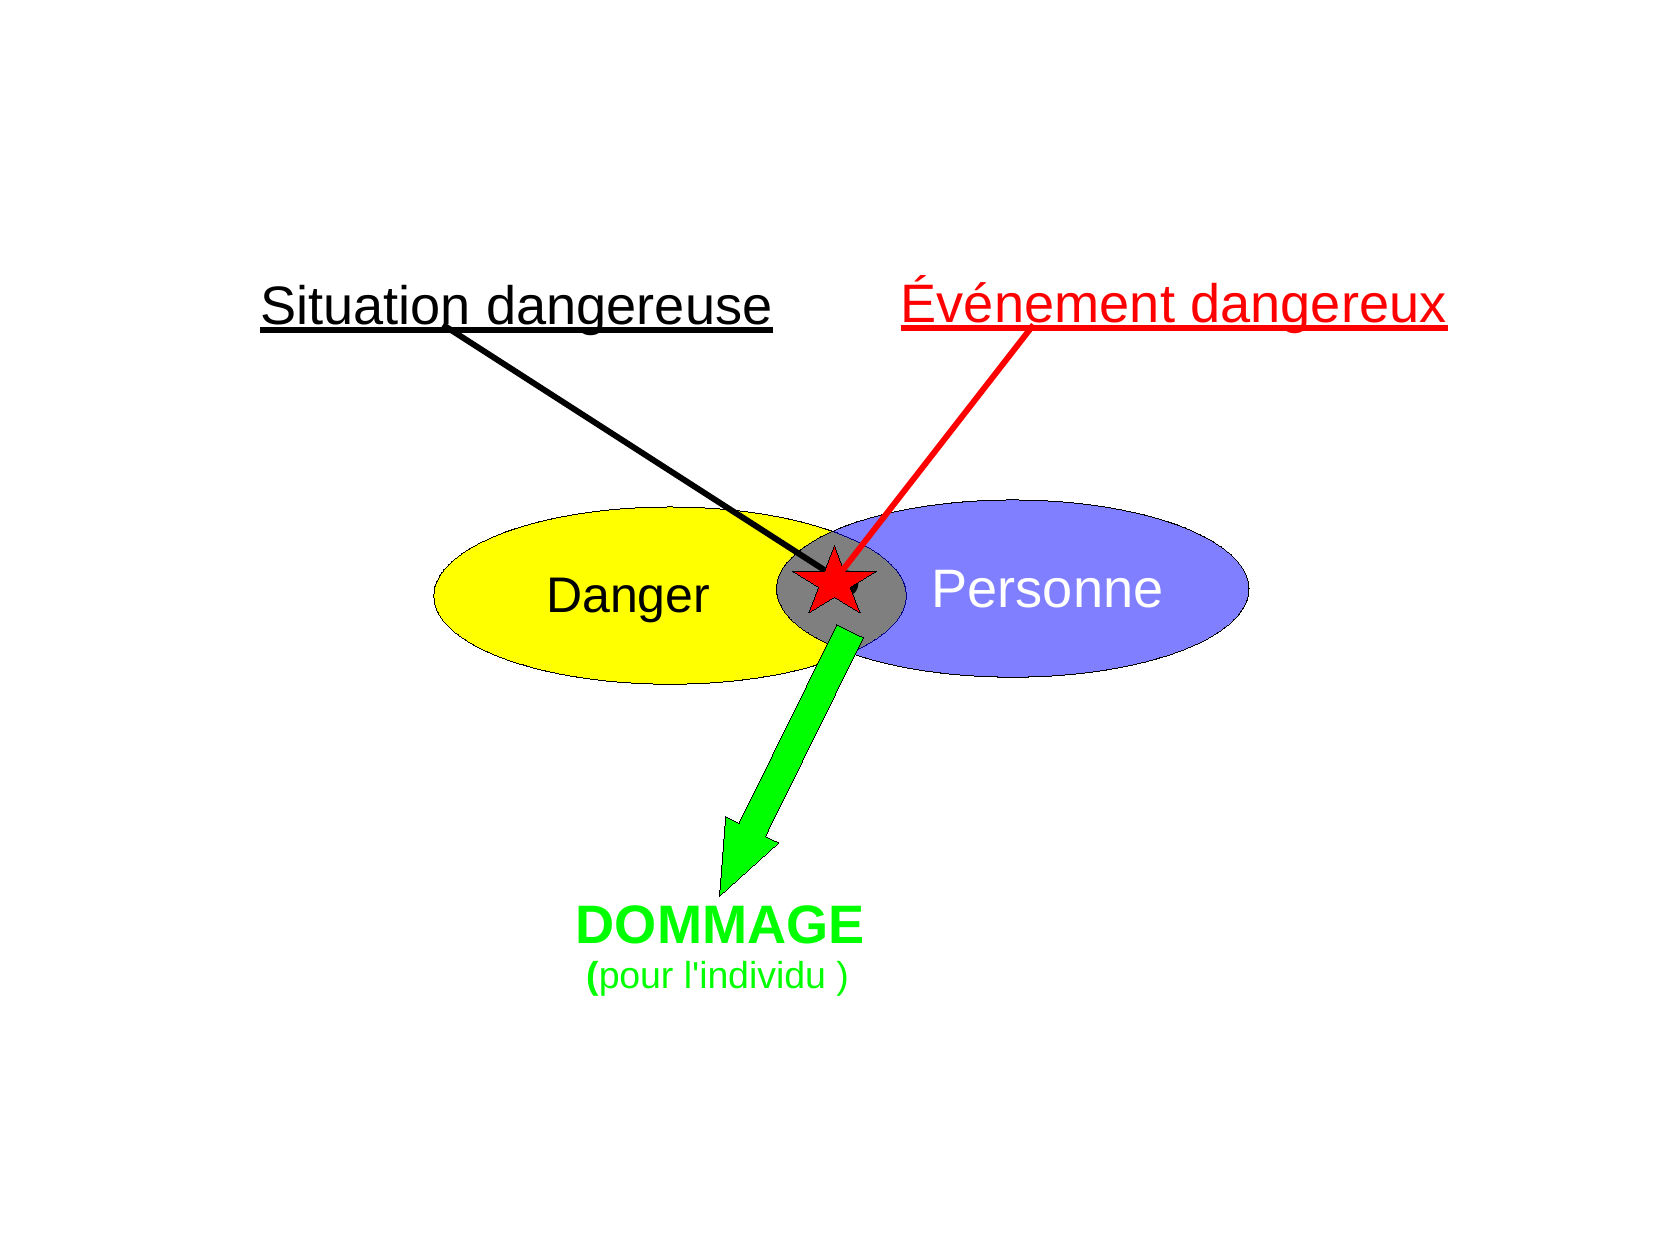

Événement dangereux
Situation dangereuse
Personne
 Danger
DOMMAGE
 (pour l'individu )